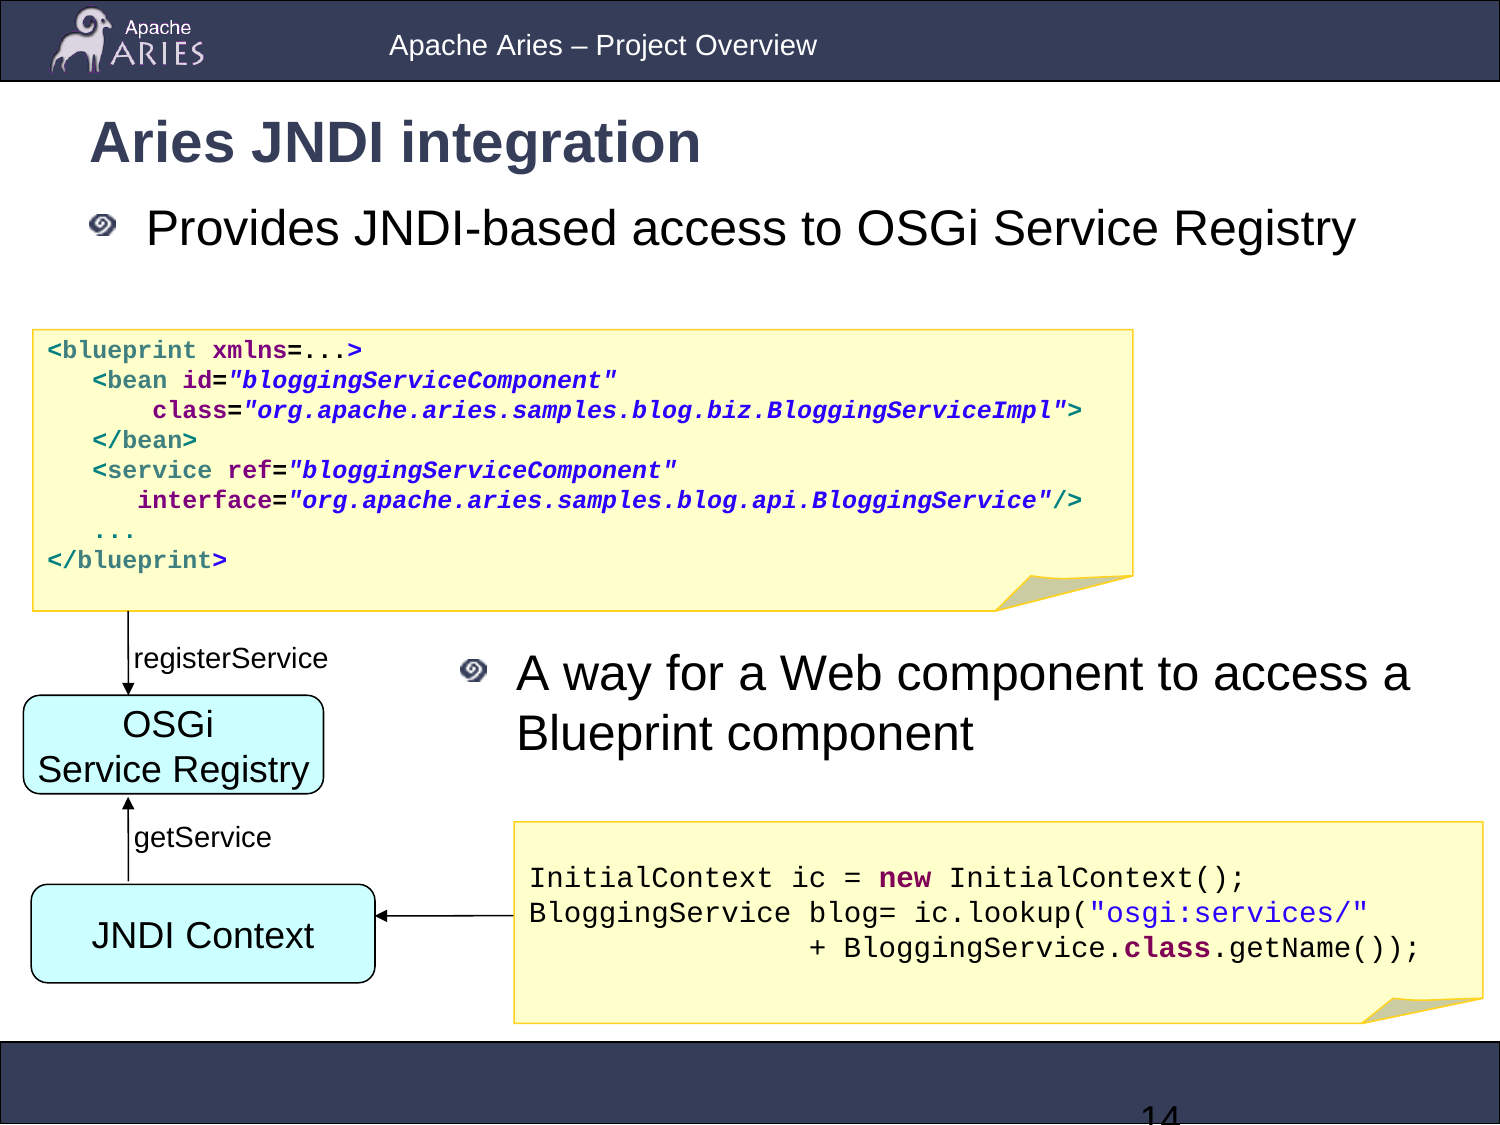

# Aries JNDI integration
Provides JNDI-based access to OSGi Service Registry
<blueprint xmlns=...>
 <bean id="bloggingServiceComponent"
 class="org.apache.aries.samples.blog.biz.BloggingServiceImpl">
 </bean>
 <service ref="bloggingServiceComponent"
 interface="org.apache.aries.samples.blog.api.BloggingService"/>
 ...
</blueprint>
registerService
A way for a Web component to access a Blueprint component
OSGi
Service Registry
getService
InitialContext ic = new InitialContext();
BloggingService blog= ic.lookup("osgi:services/"
 + BloggingService.class.getName());
JNDI Context
14